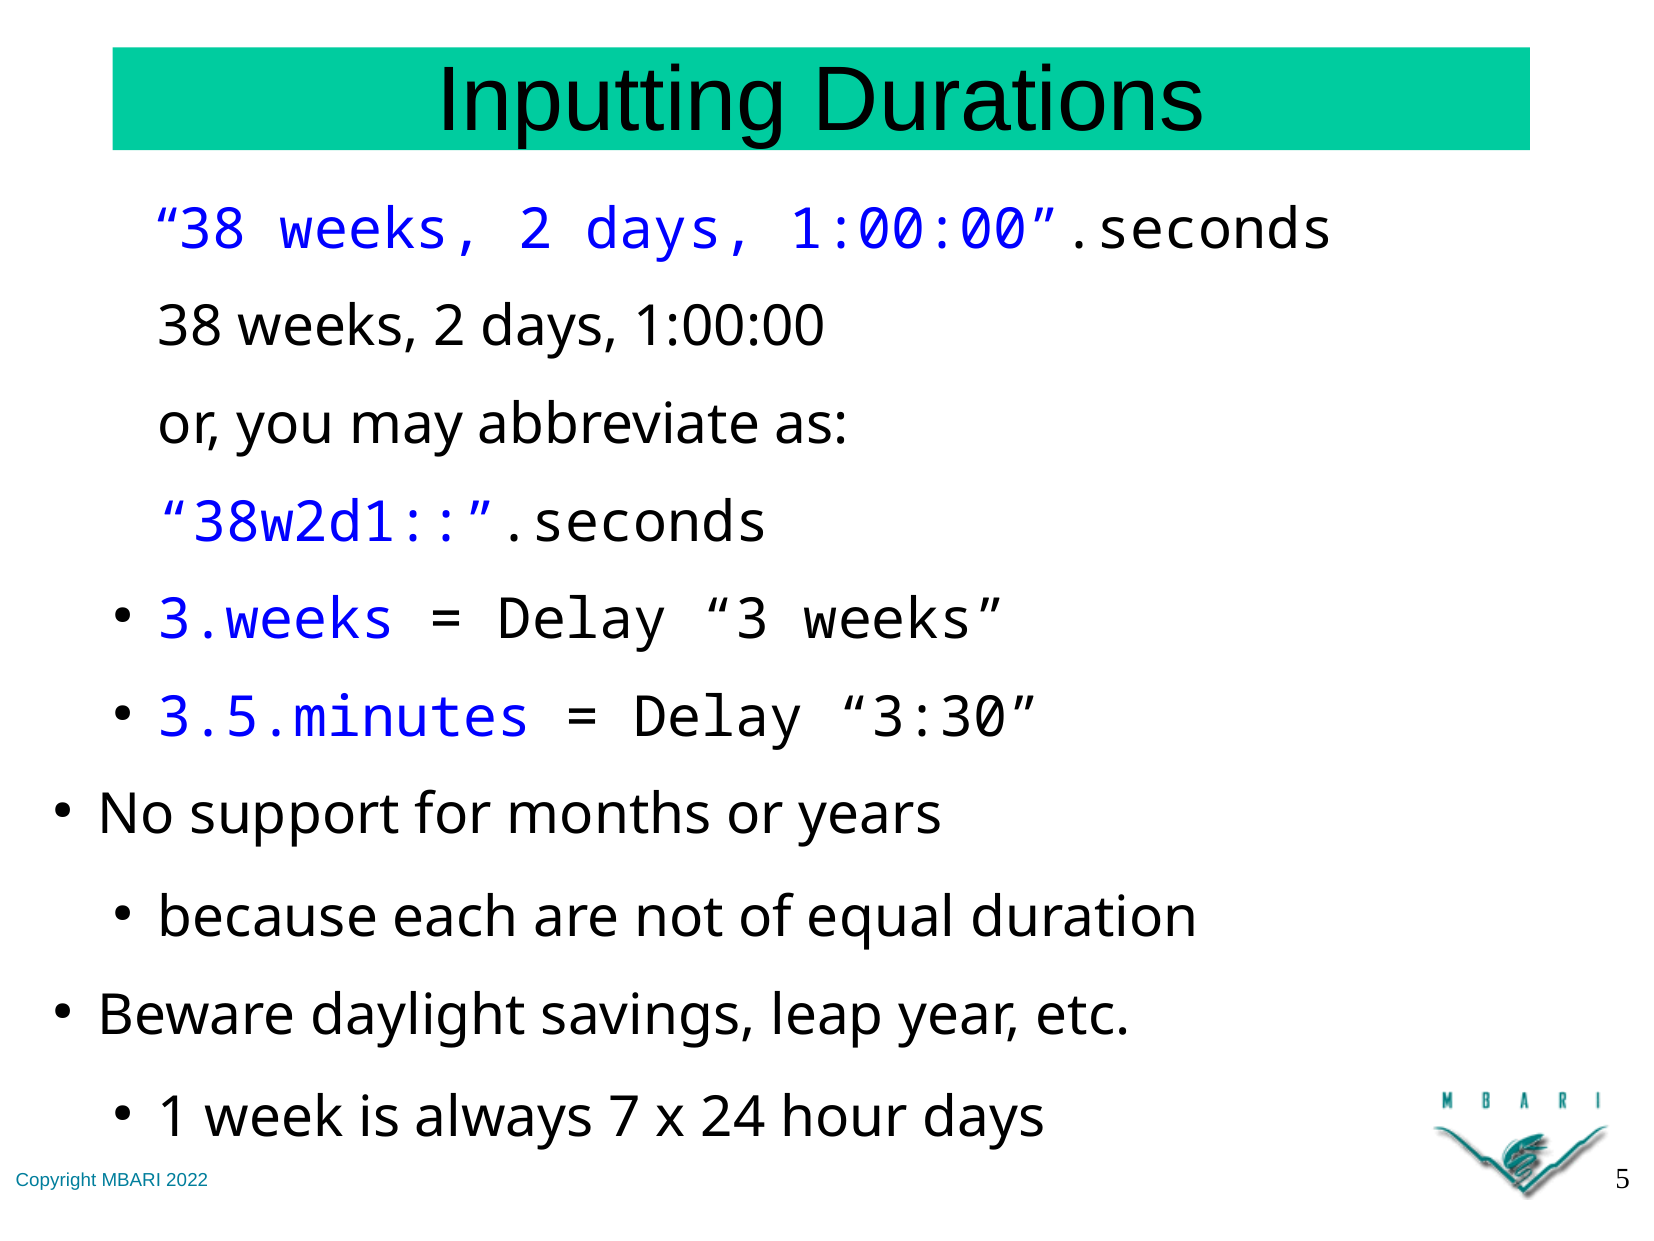

# Inputting Durations
“38 weeks, 2 days, 1:00:00”.seconds
38 weeks, 2 days, 1:00:00
or, you may abbreviate as:
“38w2d1::”.seconds
3.weeks = Delay “3 weeks”
3.5.minutes = Delay “3:30”
No support for months or years
because each are not of equal duration
Beware daylight savings, leap year, etc.
1 week is always 7 x 24 hour days